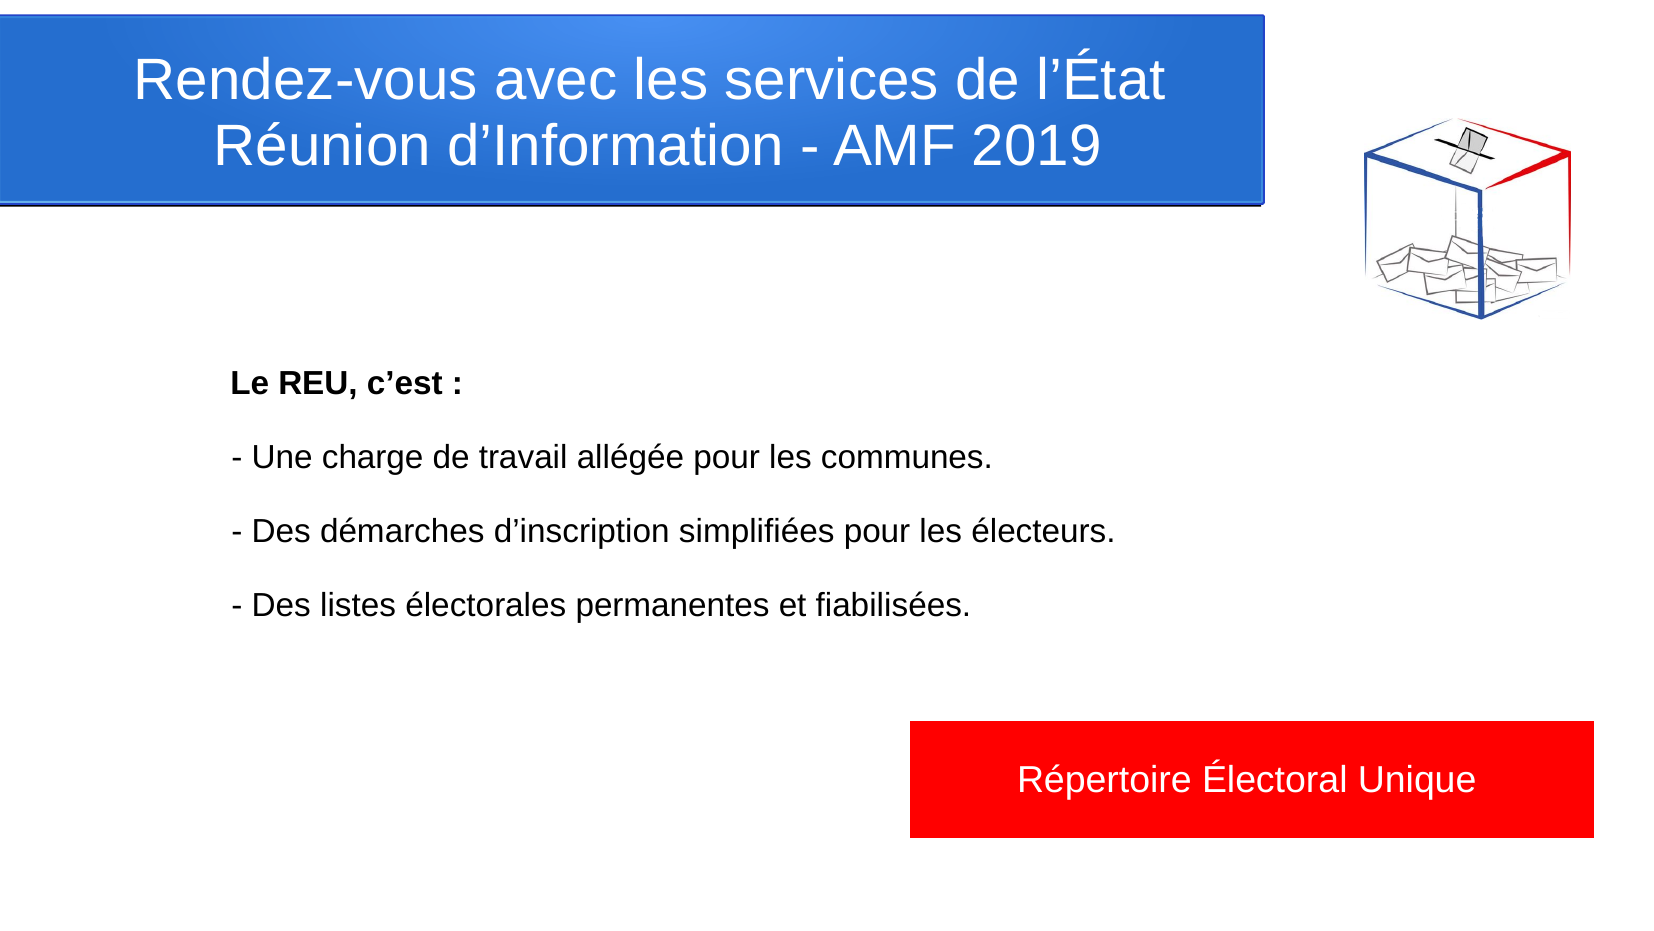

# Rendez-vous avec les services de l’État Réunion d’Information - AMF 2019
		Le REU, c’est :
	- Une charge de travail allégée pour les communes.
	- Des démarches d’inscription simplifiées pour les électeurs.
	- Des listes électorales permanentes et fiabilisées.
Répertoire Électoral Unique